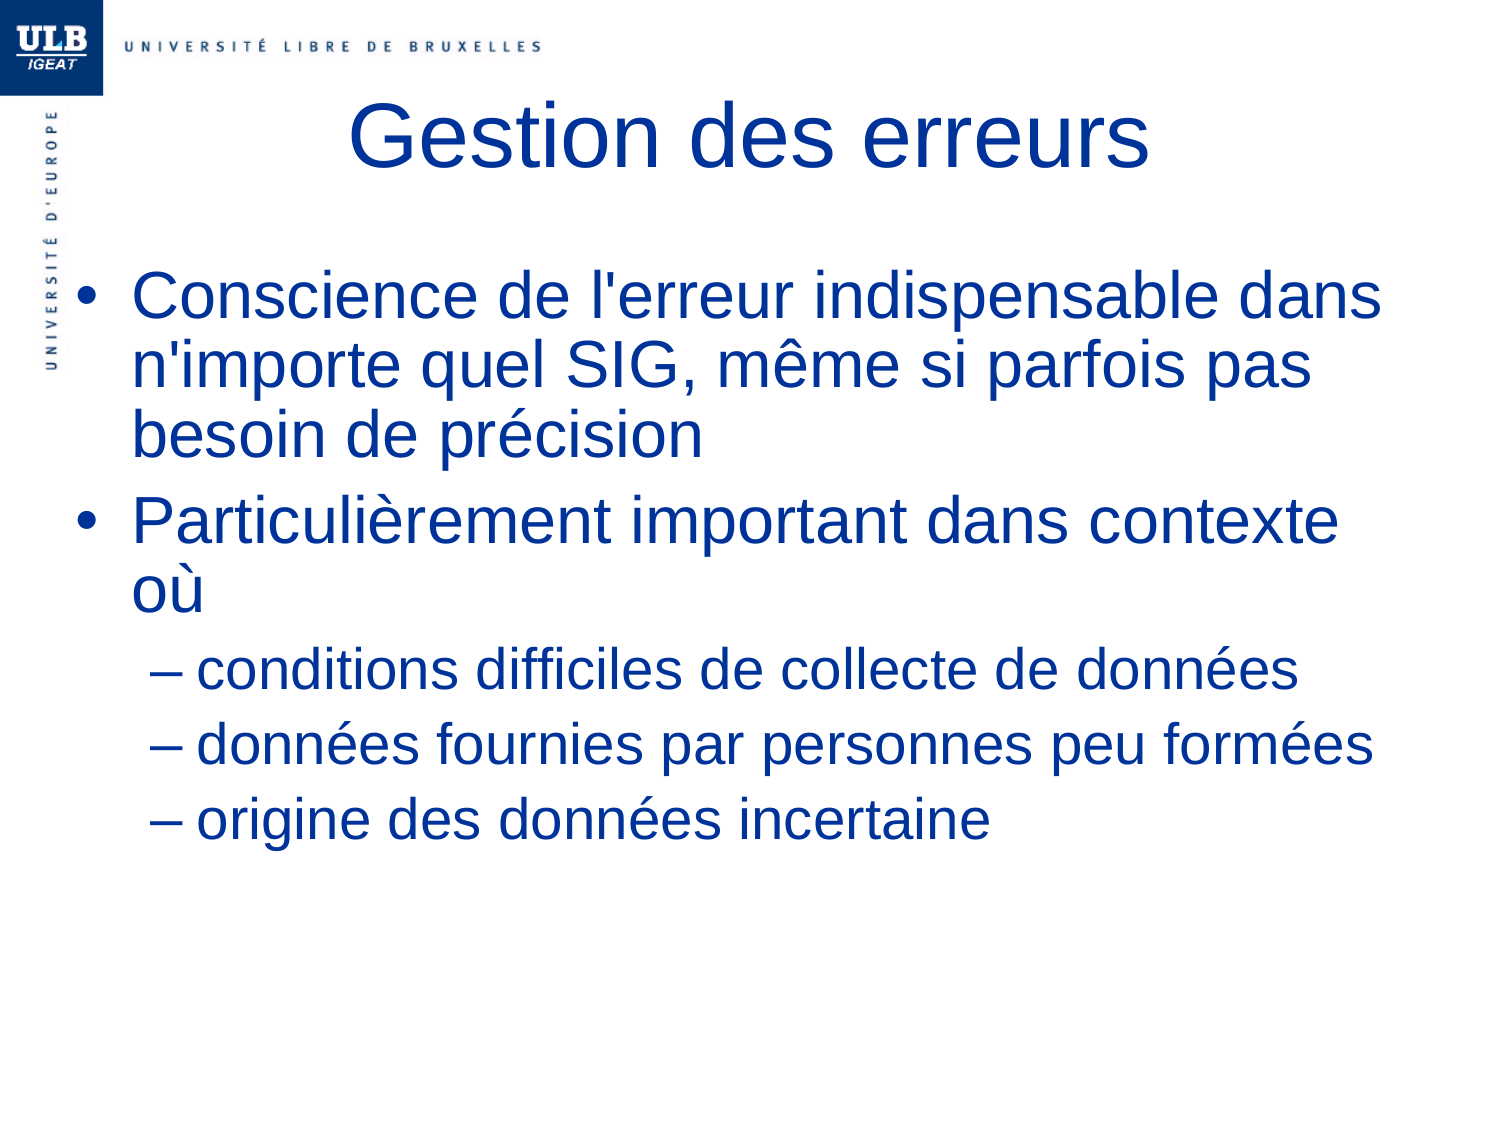

# Gestion des erreurs
Conscience de l'erreur indispensable dans n'importe quel SIG, même si parfois pas besoin de précision
Particulièrement important dans contexte où
conditions difficiles de collecte de données
données fournies par personnes peu formées
origine des données incertaine